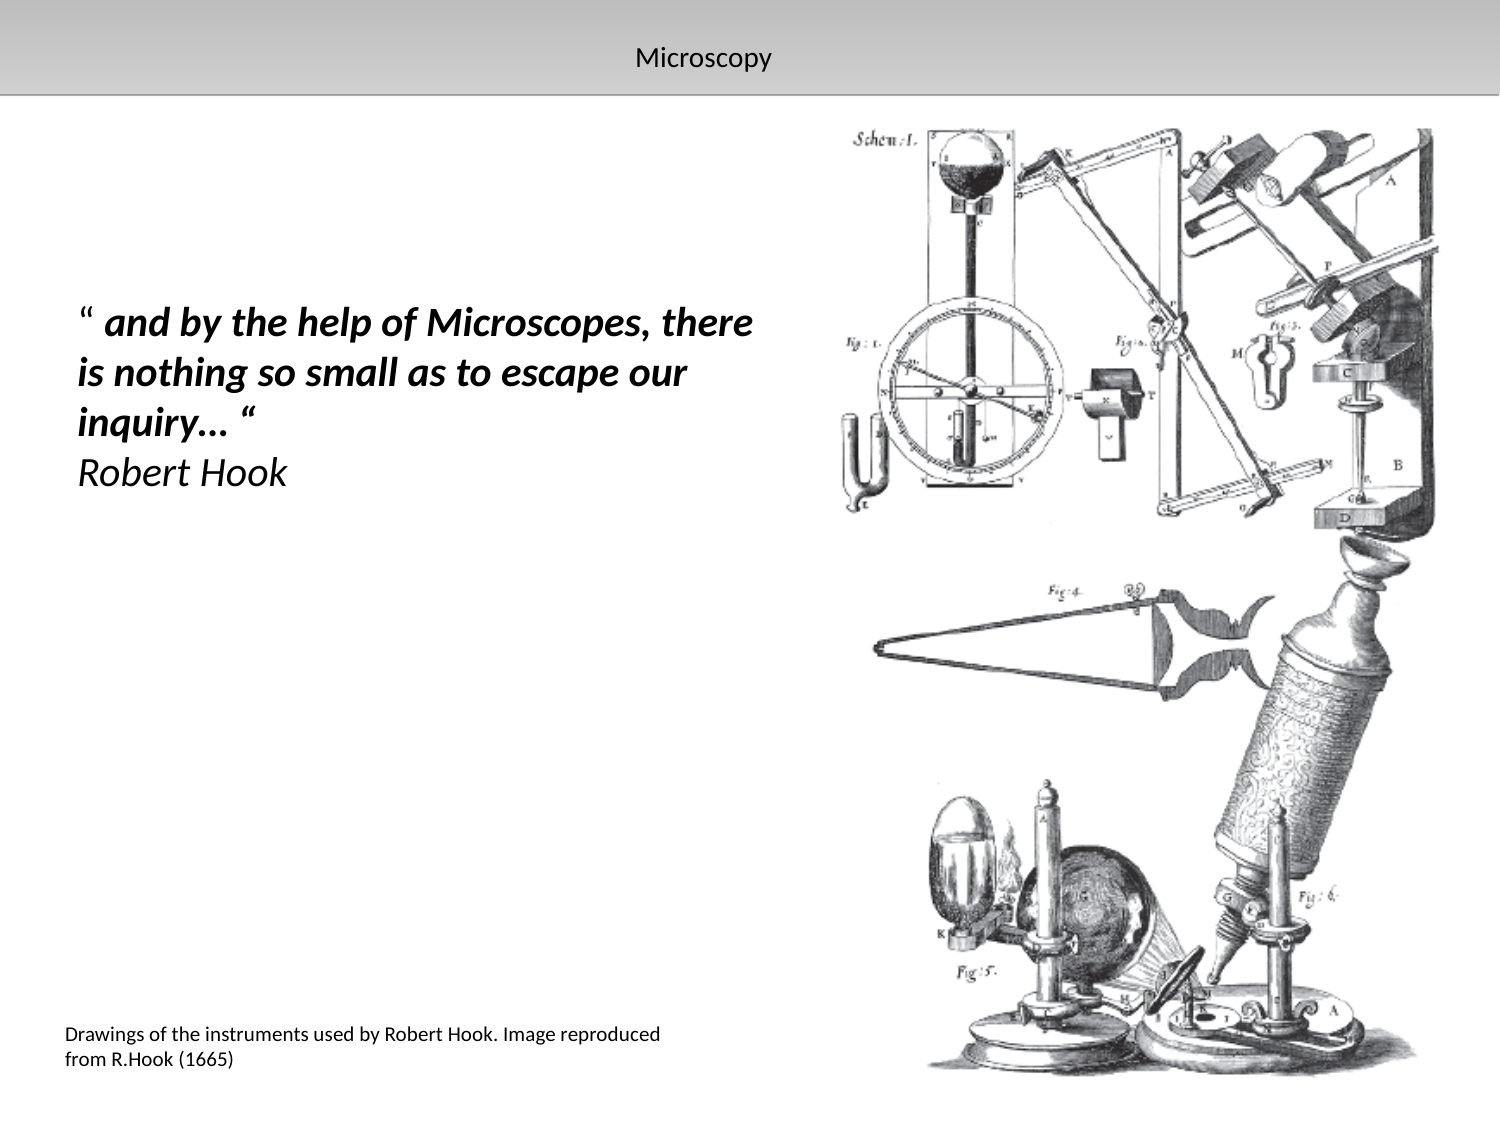

# Microscopy
“ and by the help of Microscopes, there is nothing so small as to escape our inquiry… “
Robert Hook
Drawings of the instruments used by Robert Hook. Image reproduced from R.Hook (1665)